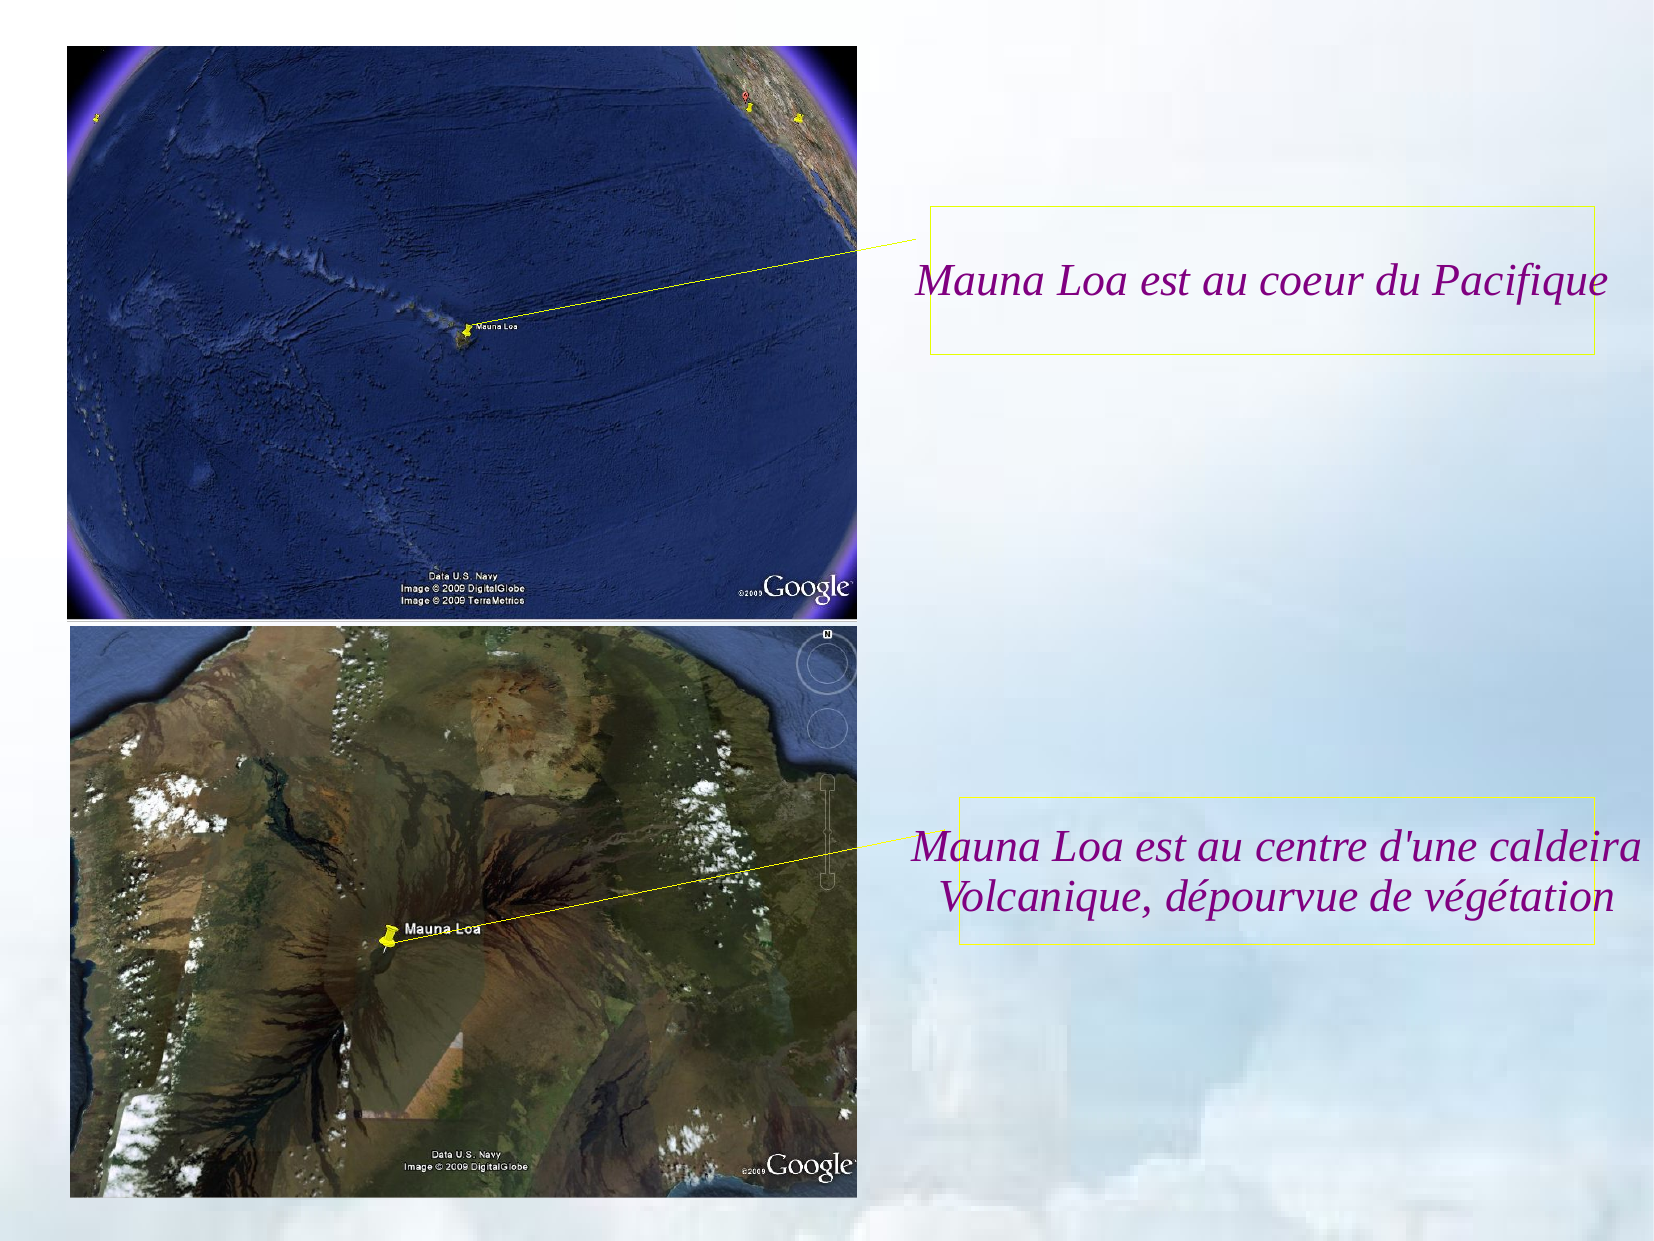

Mauna Loa est au coeur du Pacifique
Mauna Loa est au centre d'une caldeira
Volcanique, dépourvue de végétation